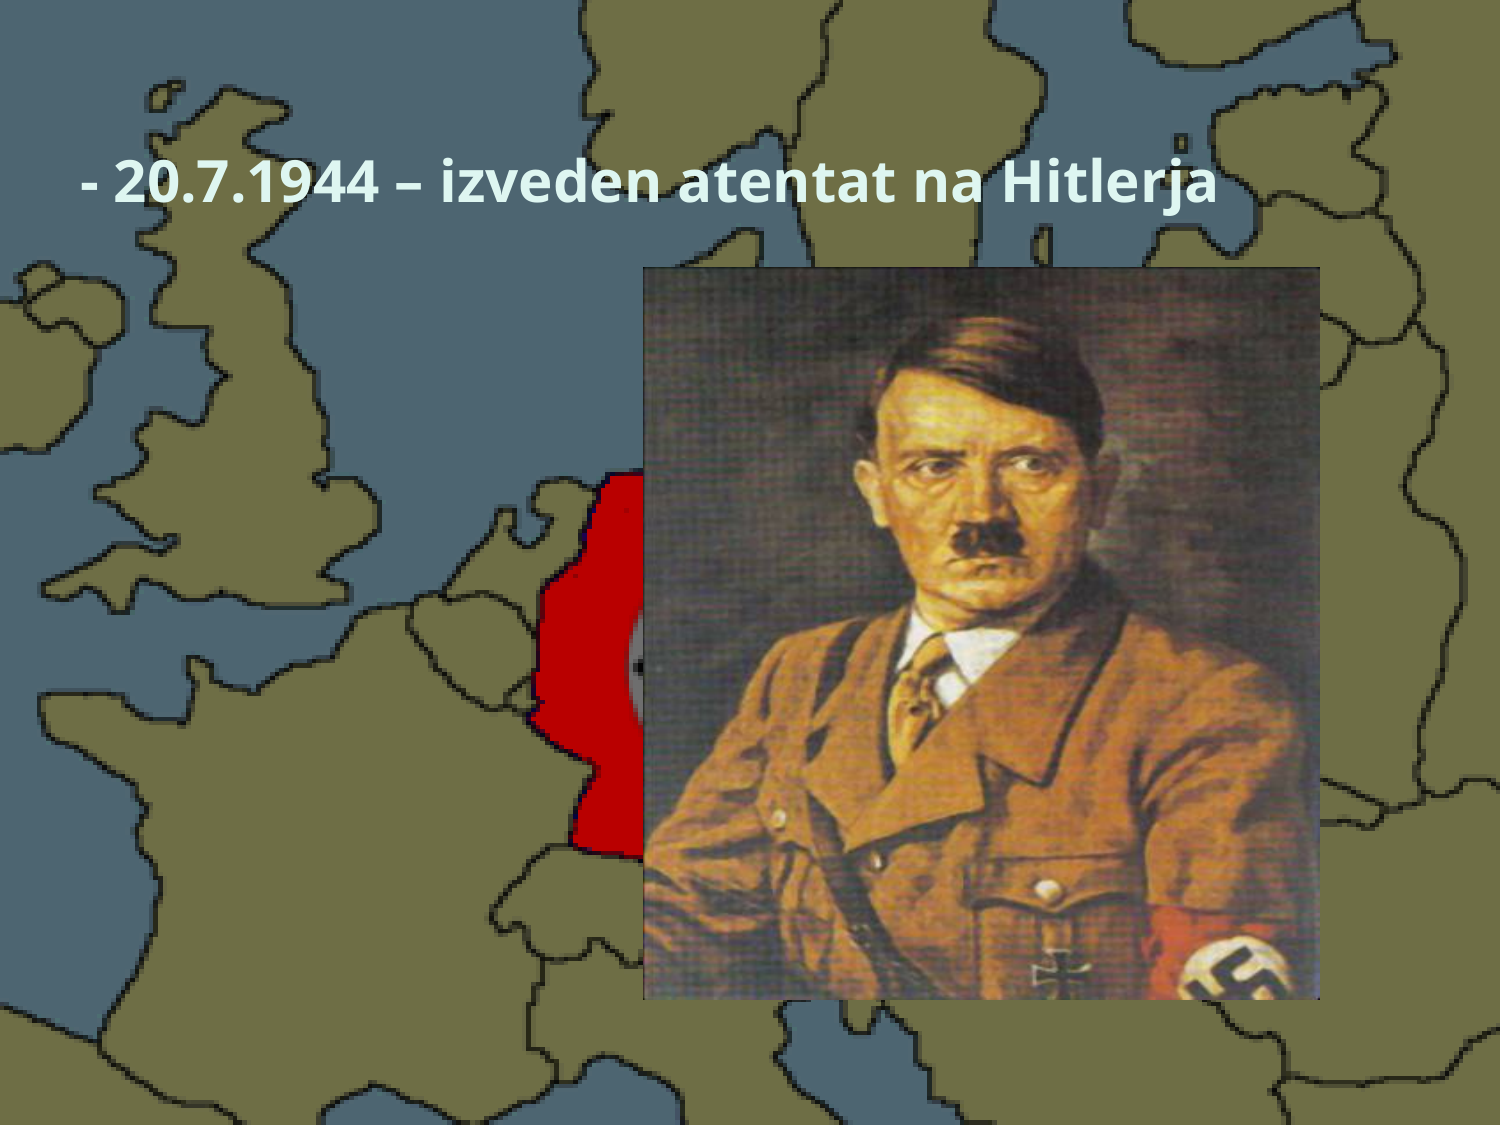

# - 20.7.1944 – izveden atentat na Hitlerja